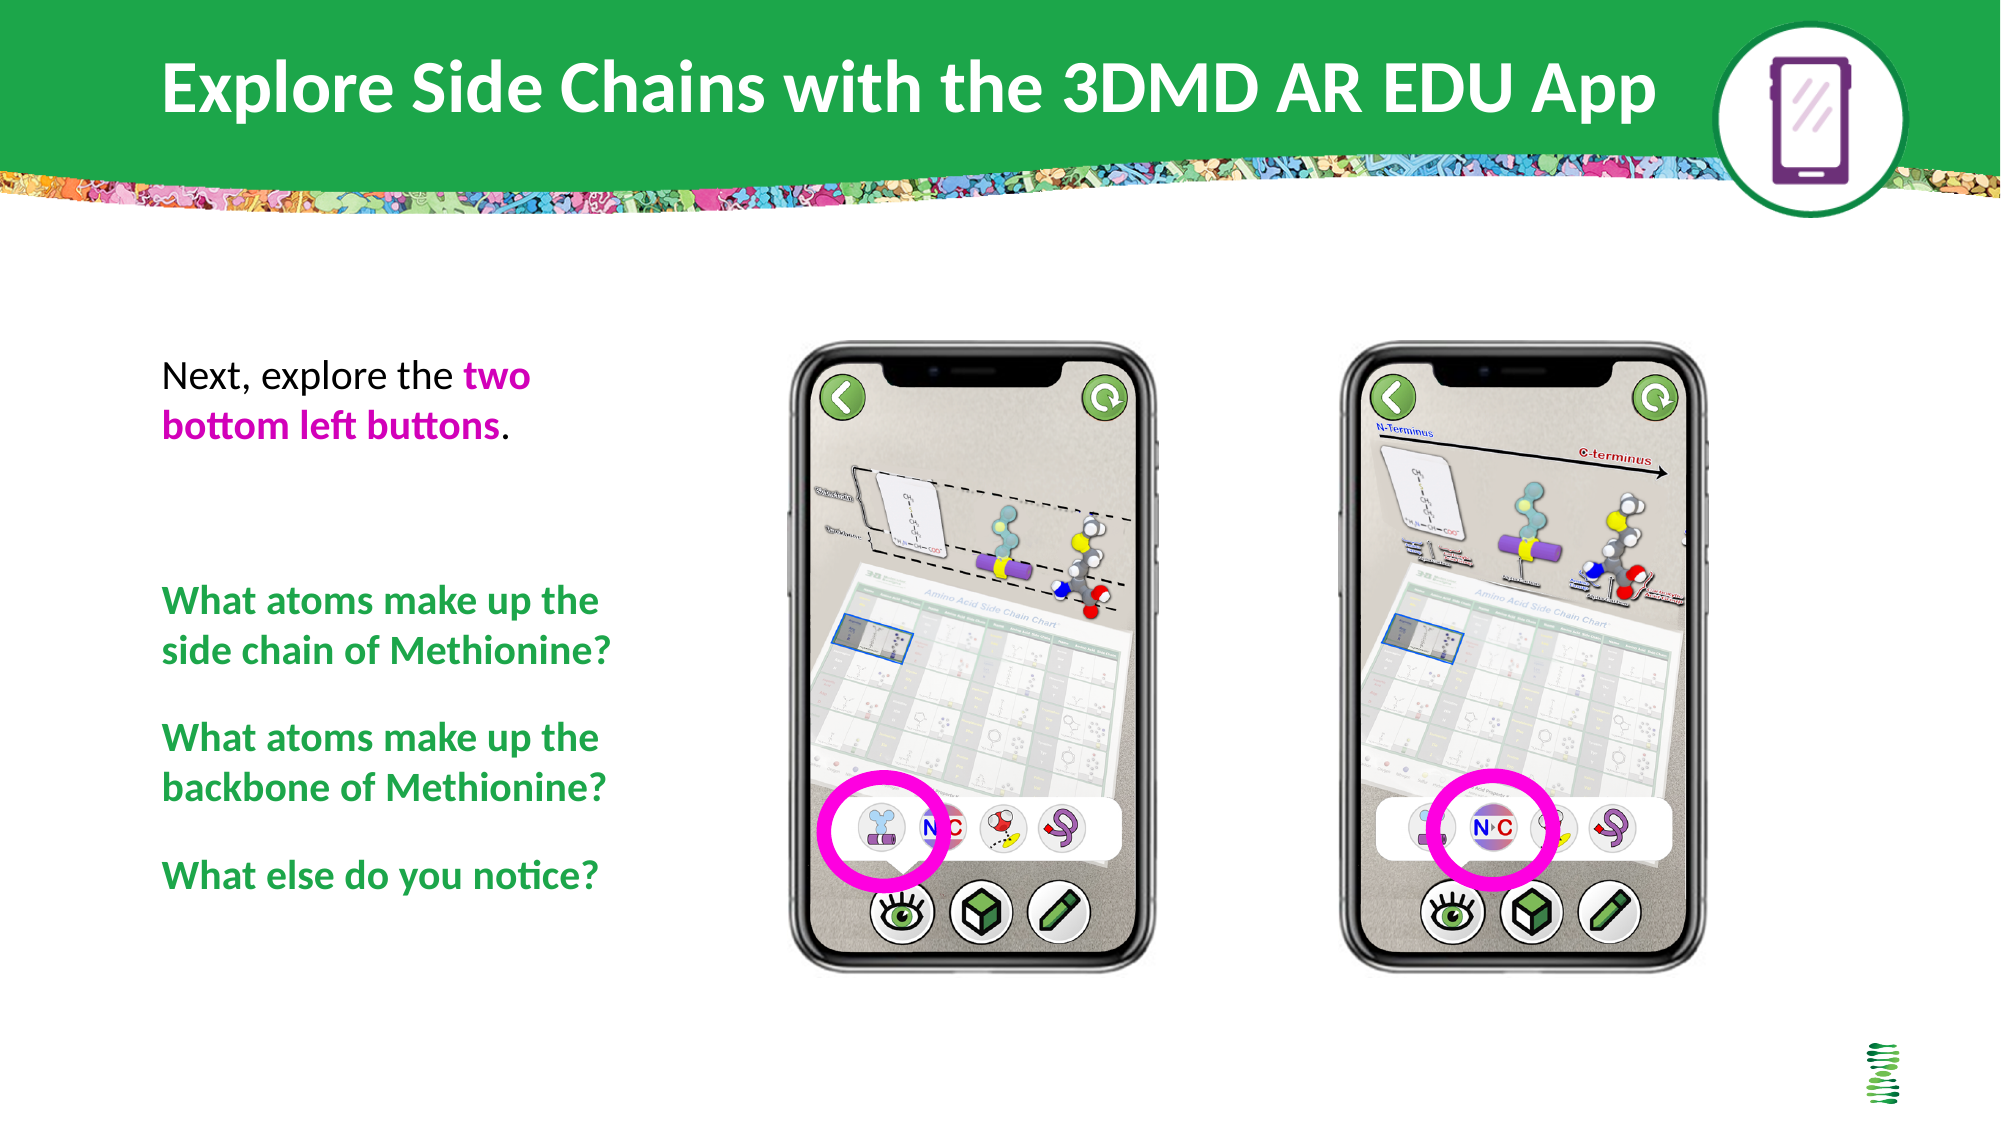

Explore Side Chains with the 3DMD AR EDU App
Next, explore the two bottom left buttons.
What atoms make up the side chain of Methionine?
What atoms make up the backbone of Methionine?
What else do you notice?